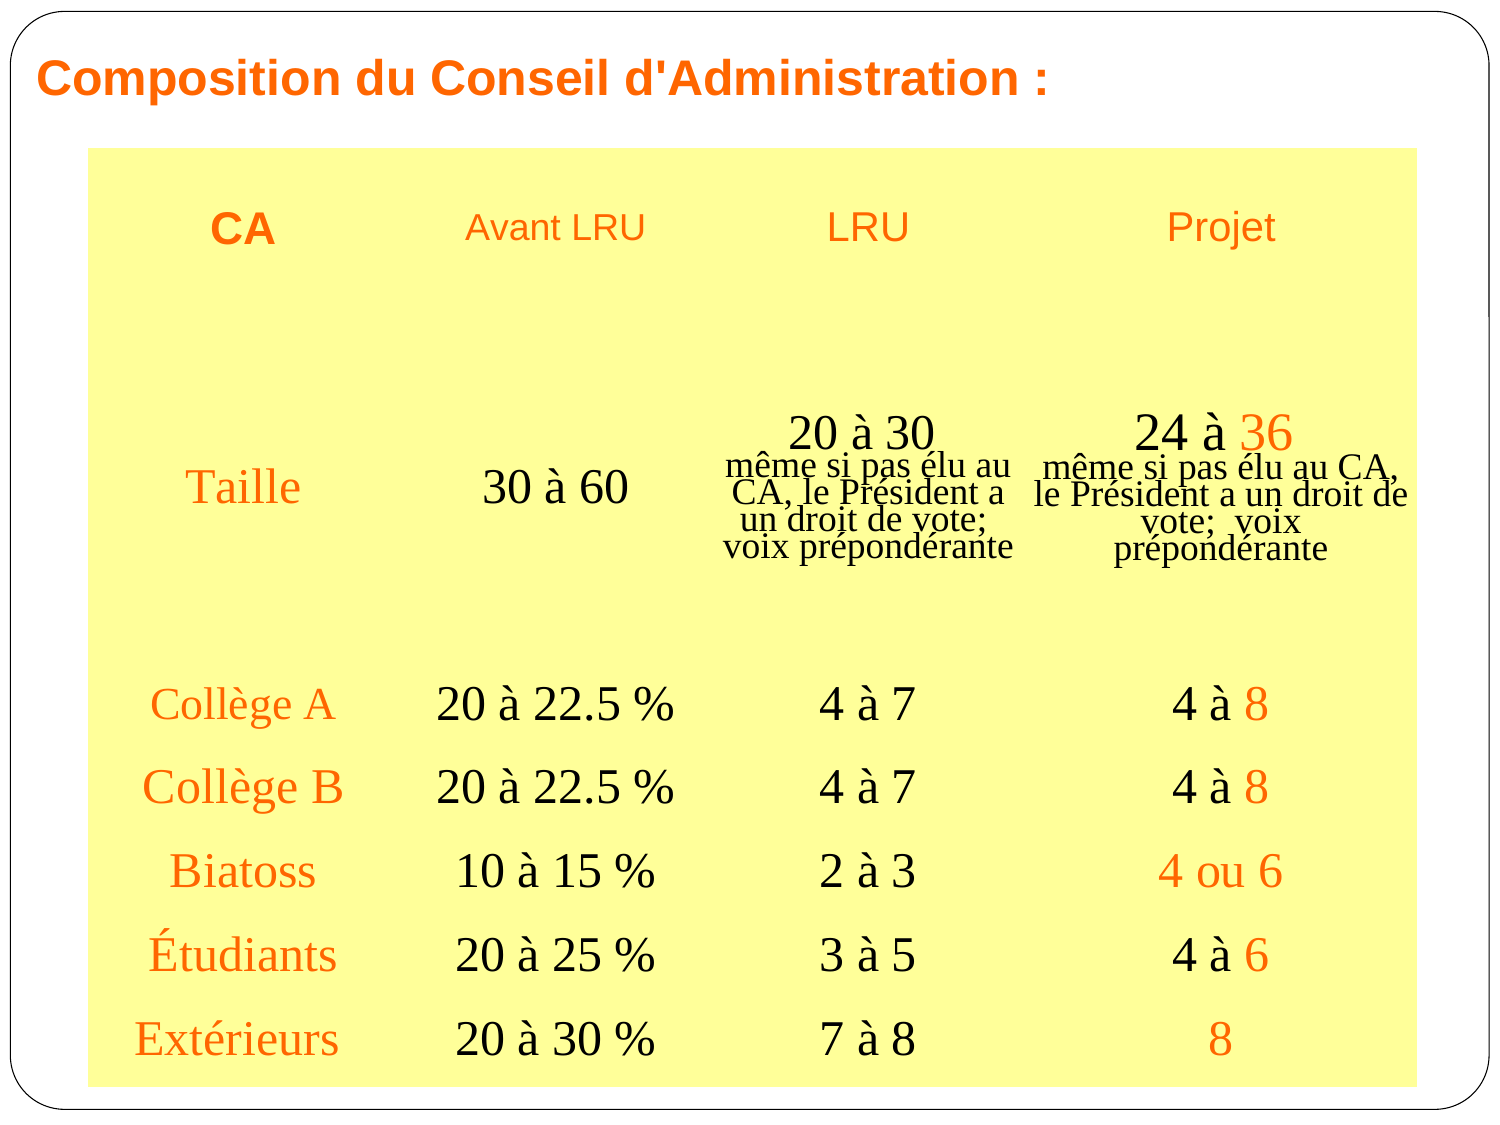

Composition du Conseil d'Administration :
| CA | Avant LRU | LRU | Projet |
| --- | --- | --- | --- |
| Taille | 30 à 60 | 20 à 30 même si pas élu au CA, le Président a un droit de vote; voix prépondérante | 24 à 36 même si pas élu au CA, le Président a un droit de vote; voix prépondérante |
| Collège A | 20 à 22.5 % | 4 à 7 | 4 à 8 |
| Collège B | 20 à 22.5 % | 4 à 7 | 4 à 8 |
| Biatoss | 10 à 15 % | 2 à 3 | 4 ou 6 |
| Étudiants | 20 à 25 % | 3 à 5 | 4 à 6 |
| Extérieurs | 20 à 30 % | 7 à 8 | 8 |